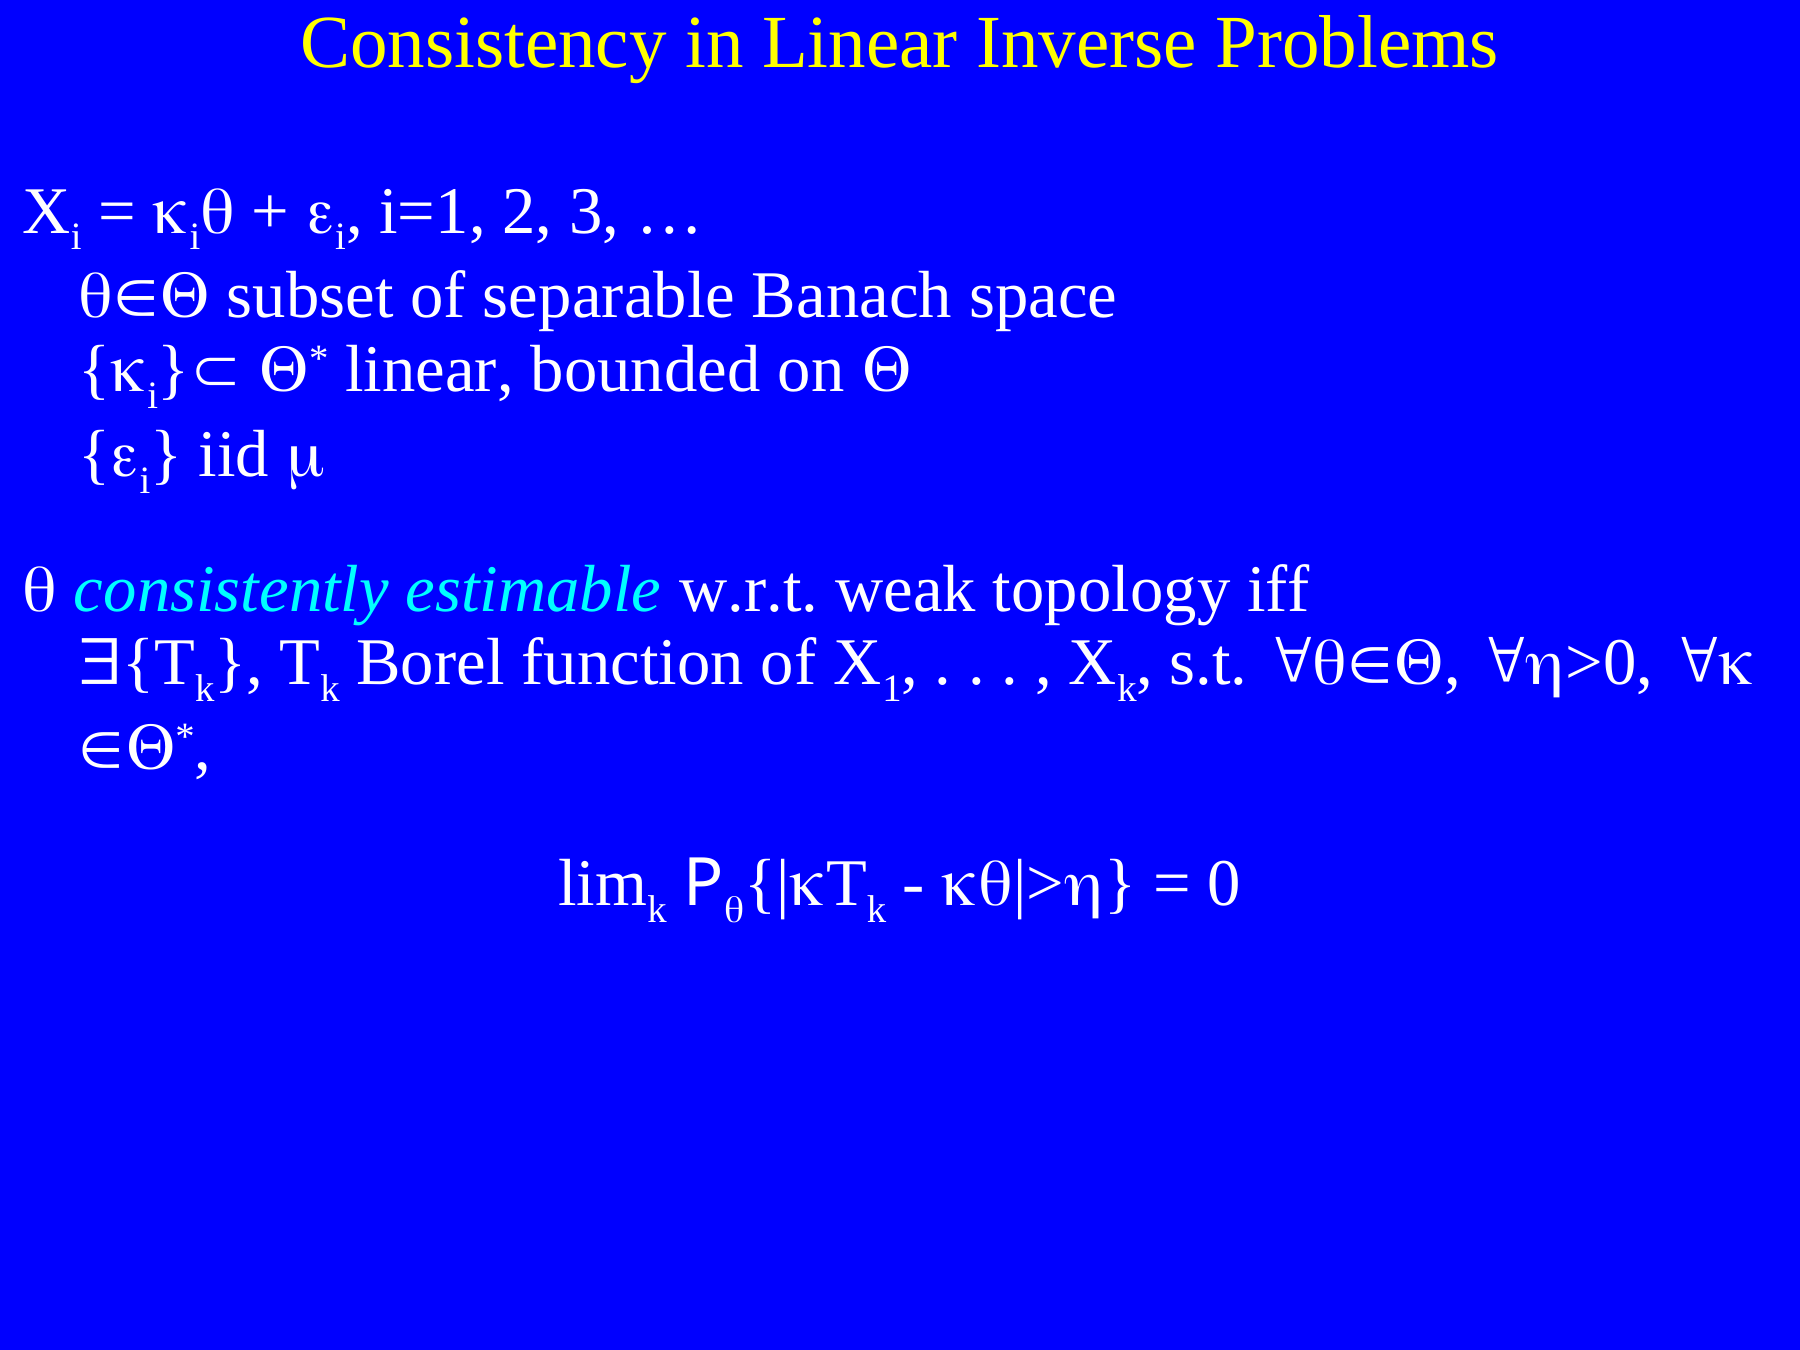

# Consistency in Linear Inverse Problems
Xi = i + i, i=1, 2, 3, …
 subset of separable Banach space
{i} * linear, bounded on
{i} iid 
 consistently estimable w.r.t. weak topology iff
{Tk}, Tk Borel function of X1, . . . , Xk, s.t. , >0,  *,
limk P{|Tk - |>} = 0